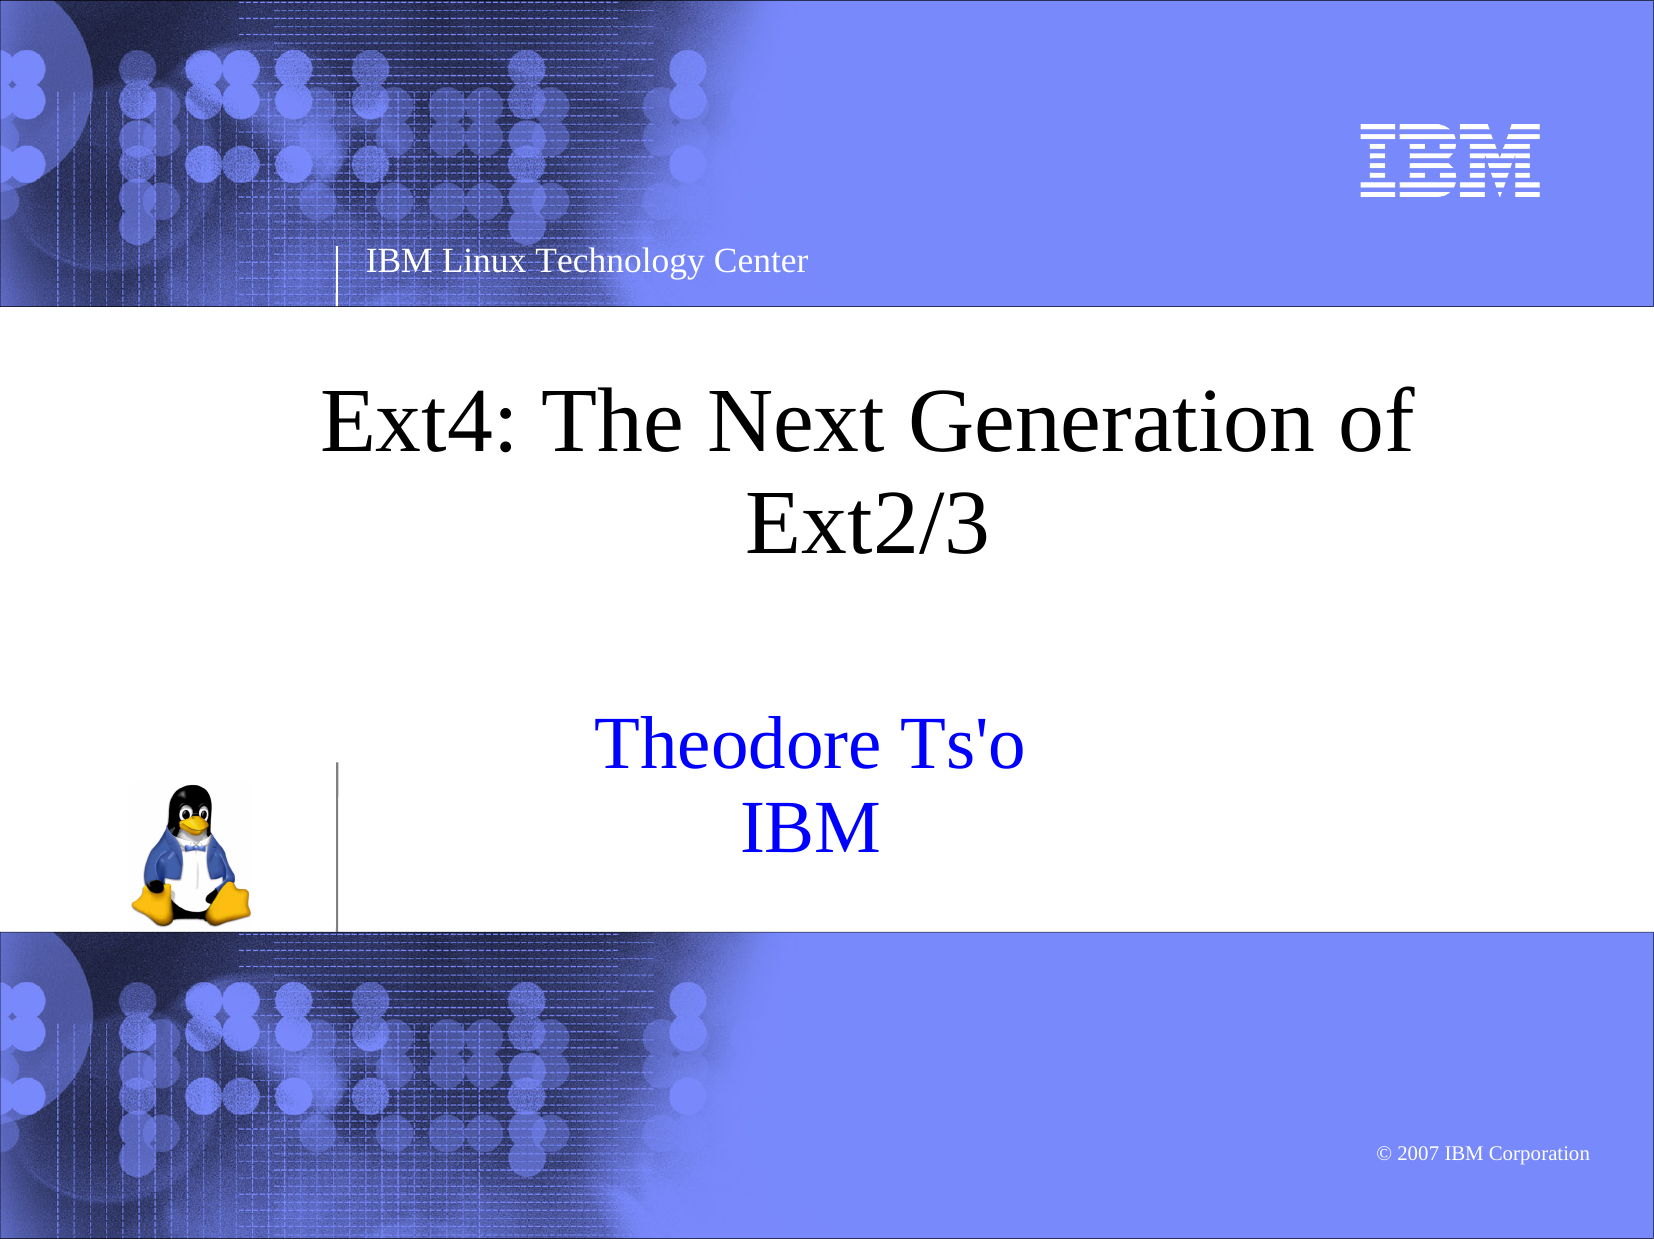

Ext4: The Next Generation of Ext2/3
Theodore Ts'o
IBM